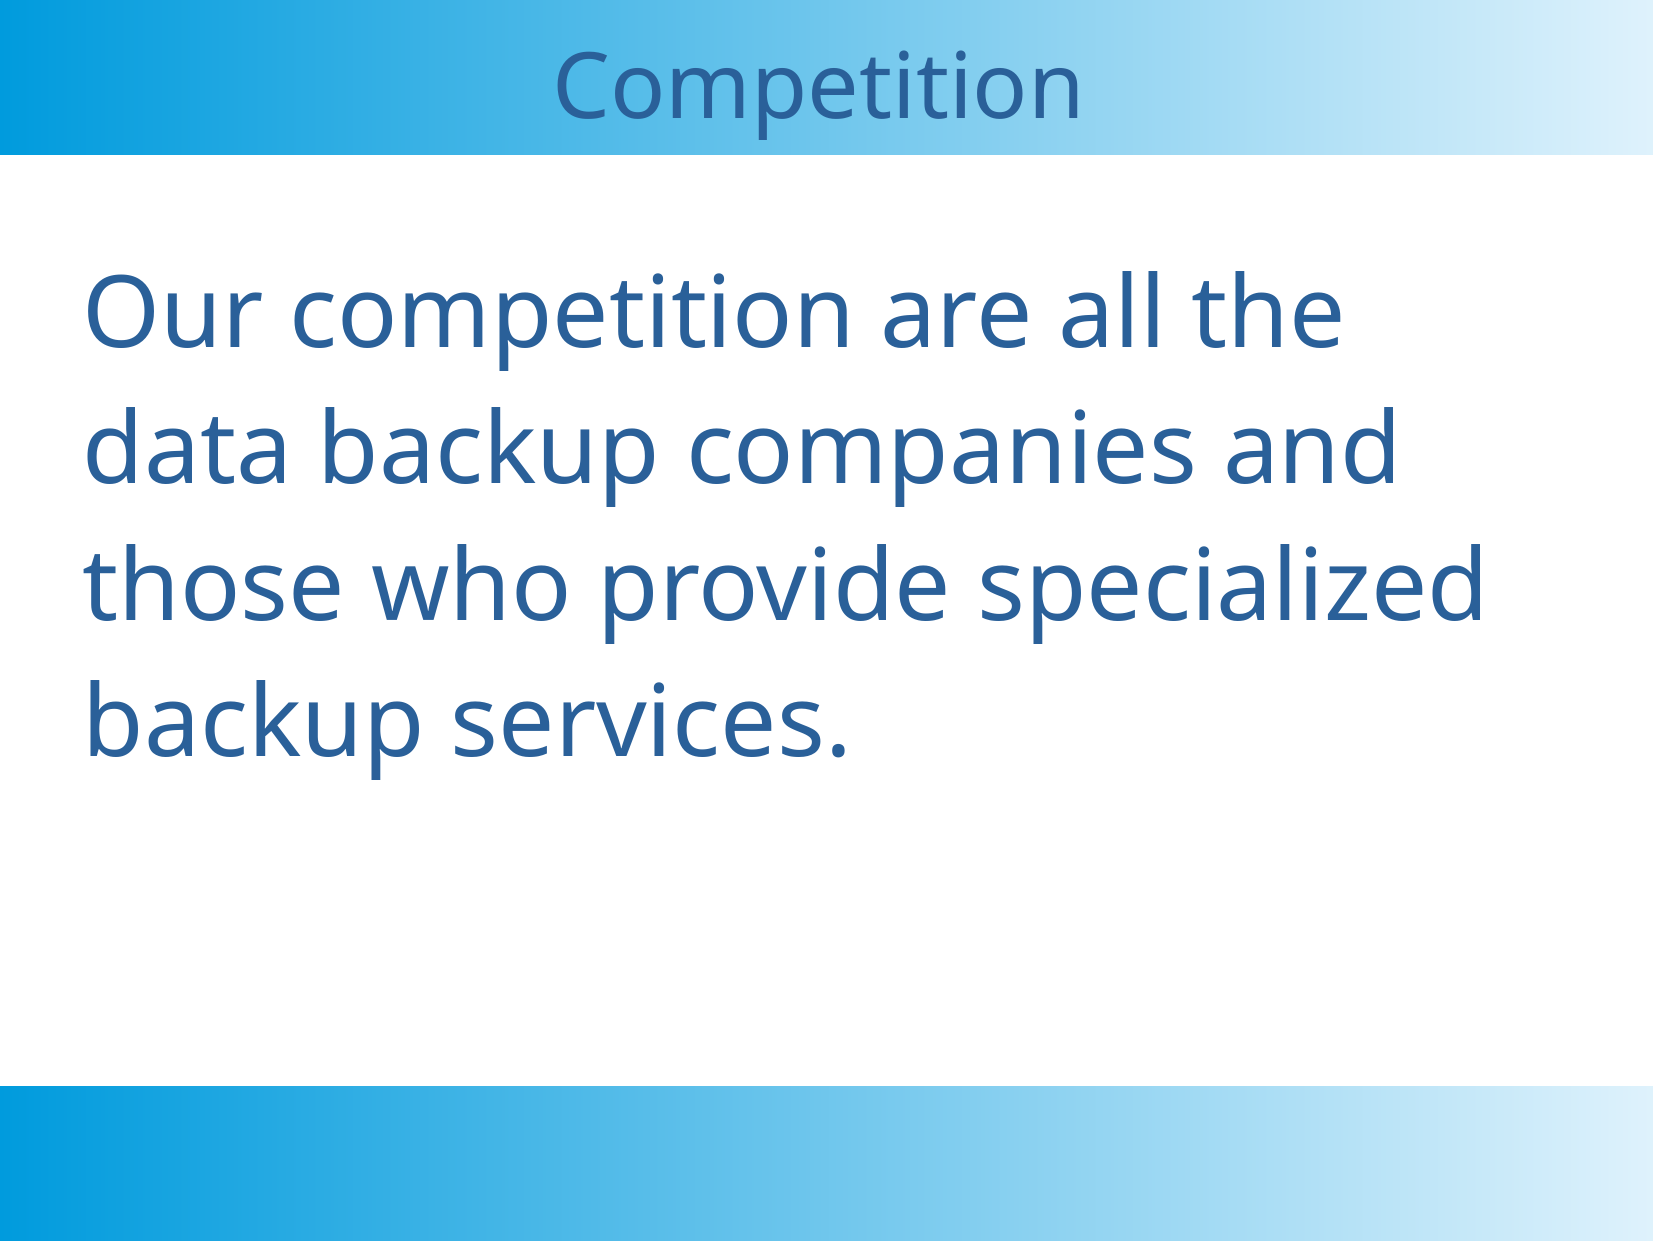

# Competition
Our competition are all the data backup companies and those who provide specialized backup services.